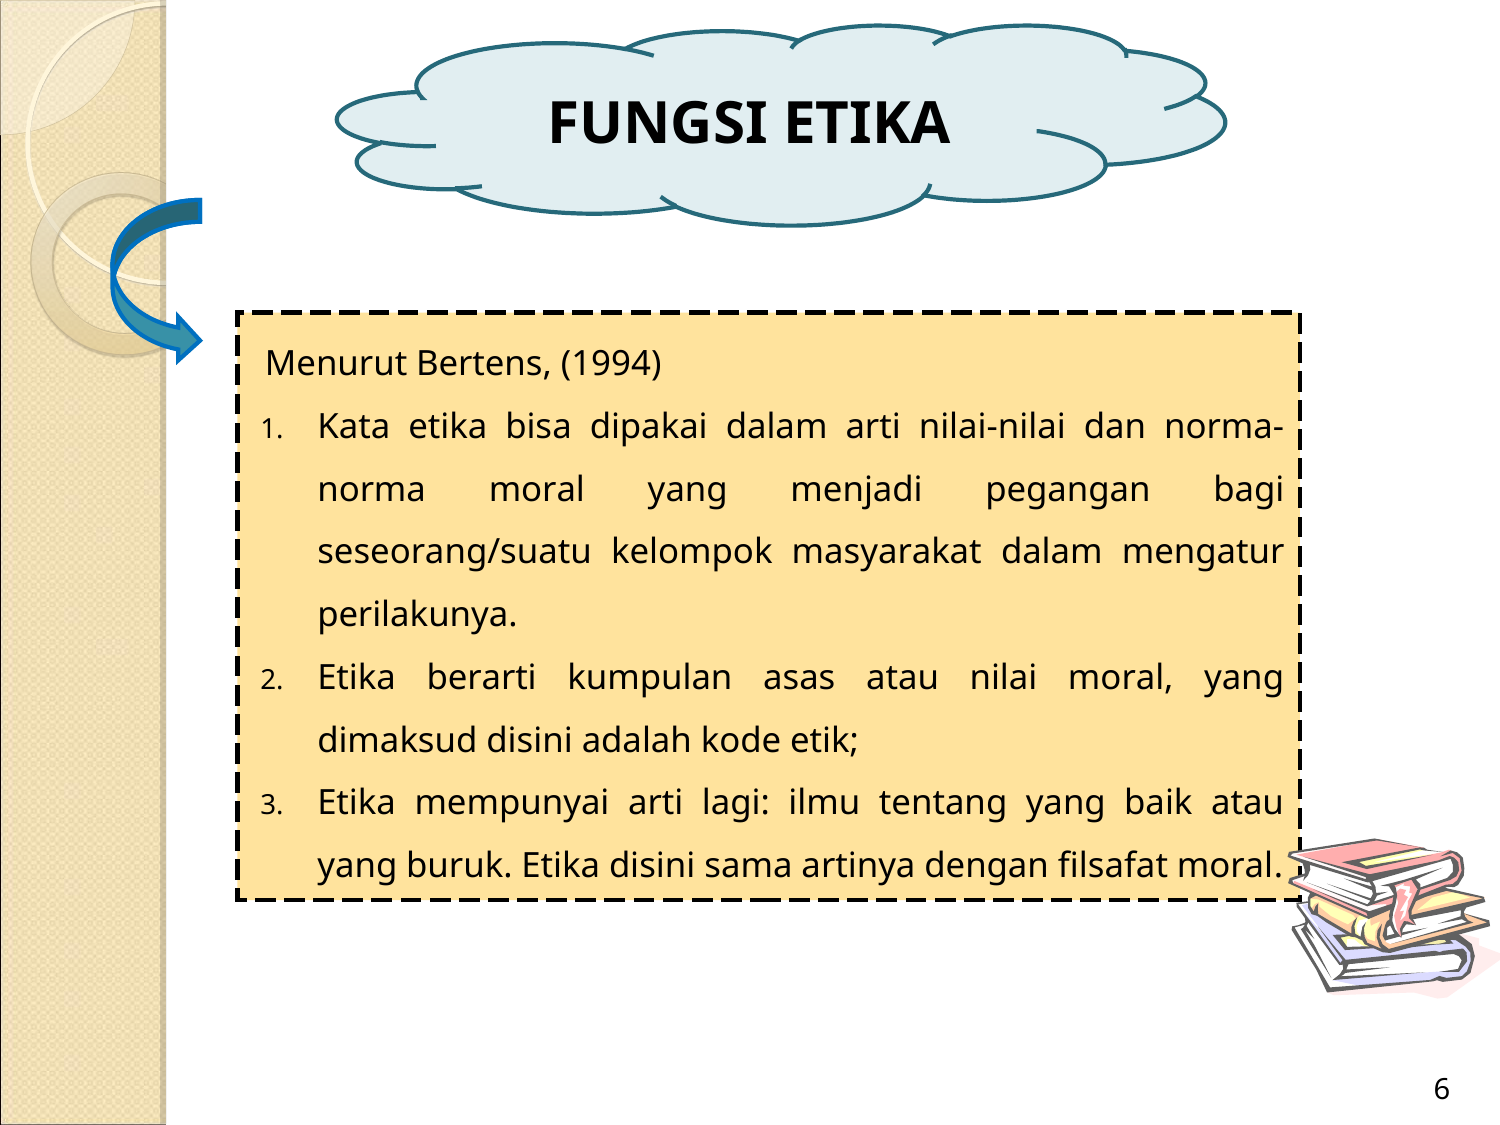

FUNGSI ETIKA
# Menurut Bertens, (1994)
Kata etika bisa dipakai dalam arti nilai-nilai dan norma-norma moral yang menjadi pegangan bagi seseorang/suatu kelompok masyarakat dalam mengatur perilakunya.
Etika berarti kumpulan asas atau nilai moral, yang dimaksud disini adalah kode etik;
Etika mempunyai arti lagi: ilmu tentang yang baik atau yang buruk. Etika disini sama artinya dengan filsafat moral.
6